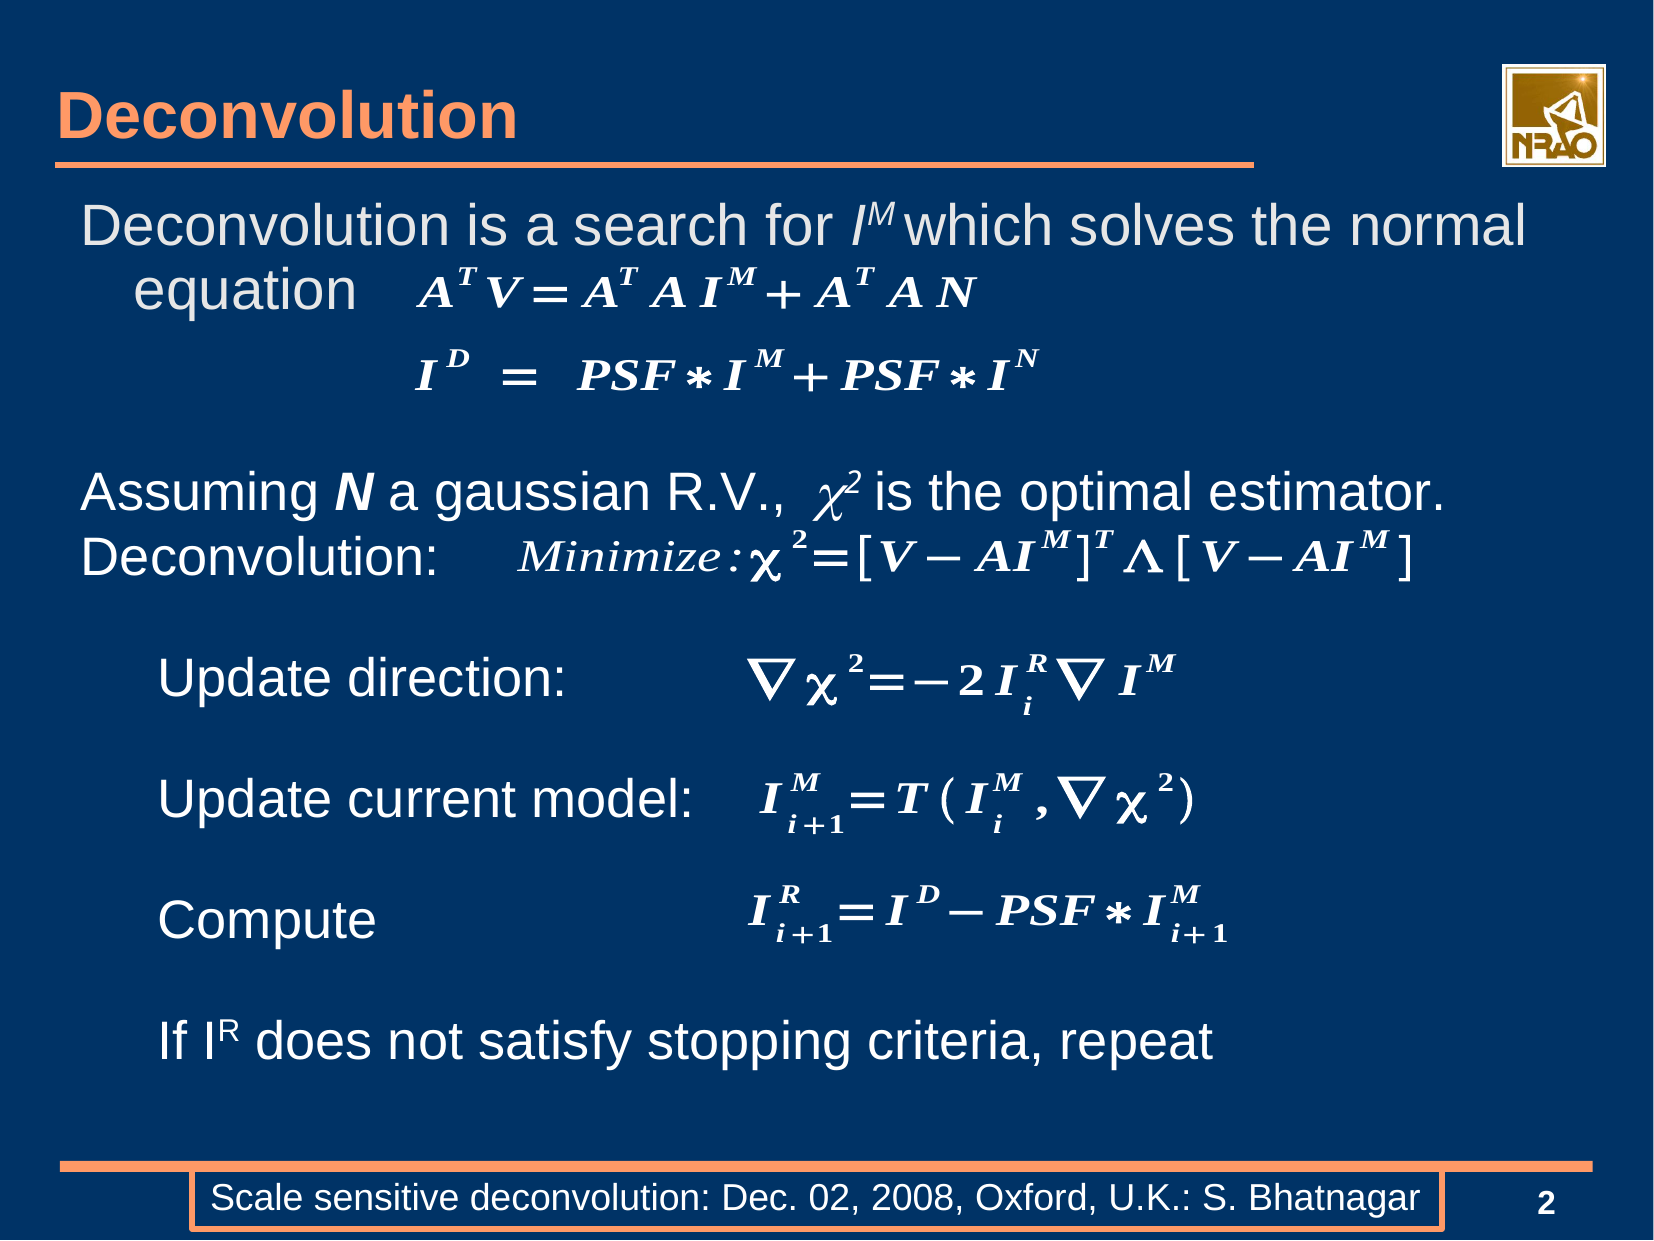

# Deconvolution
Deconvolution is a search for IM which solves the normal equation
Assuming N a gaussian R.V., c2 is the optimal estimator.
Deconvolution:
Update direction:
Update current model:
Compute
If IR does not satisfy stopping criteria, repeat